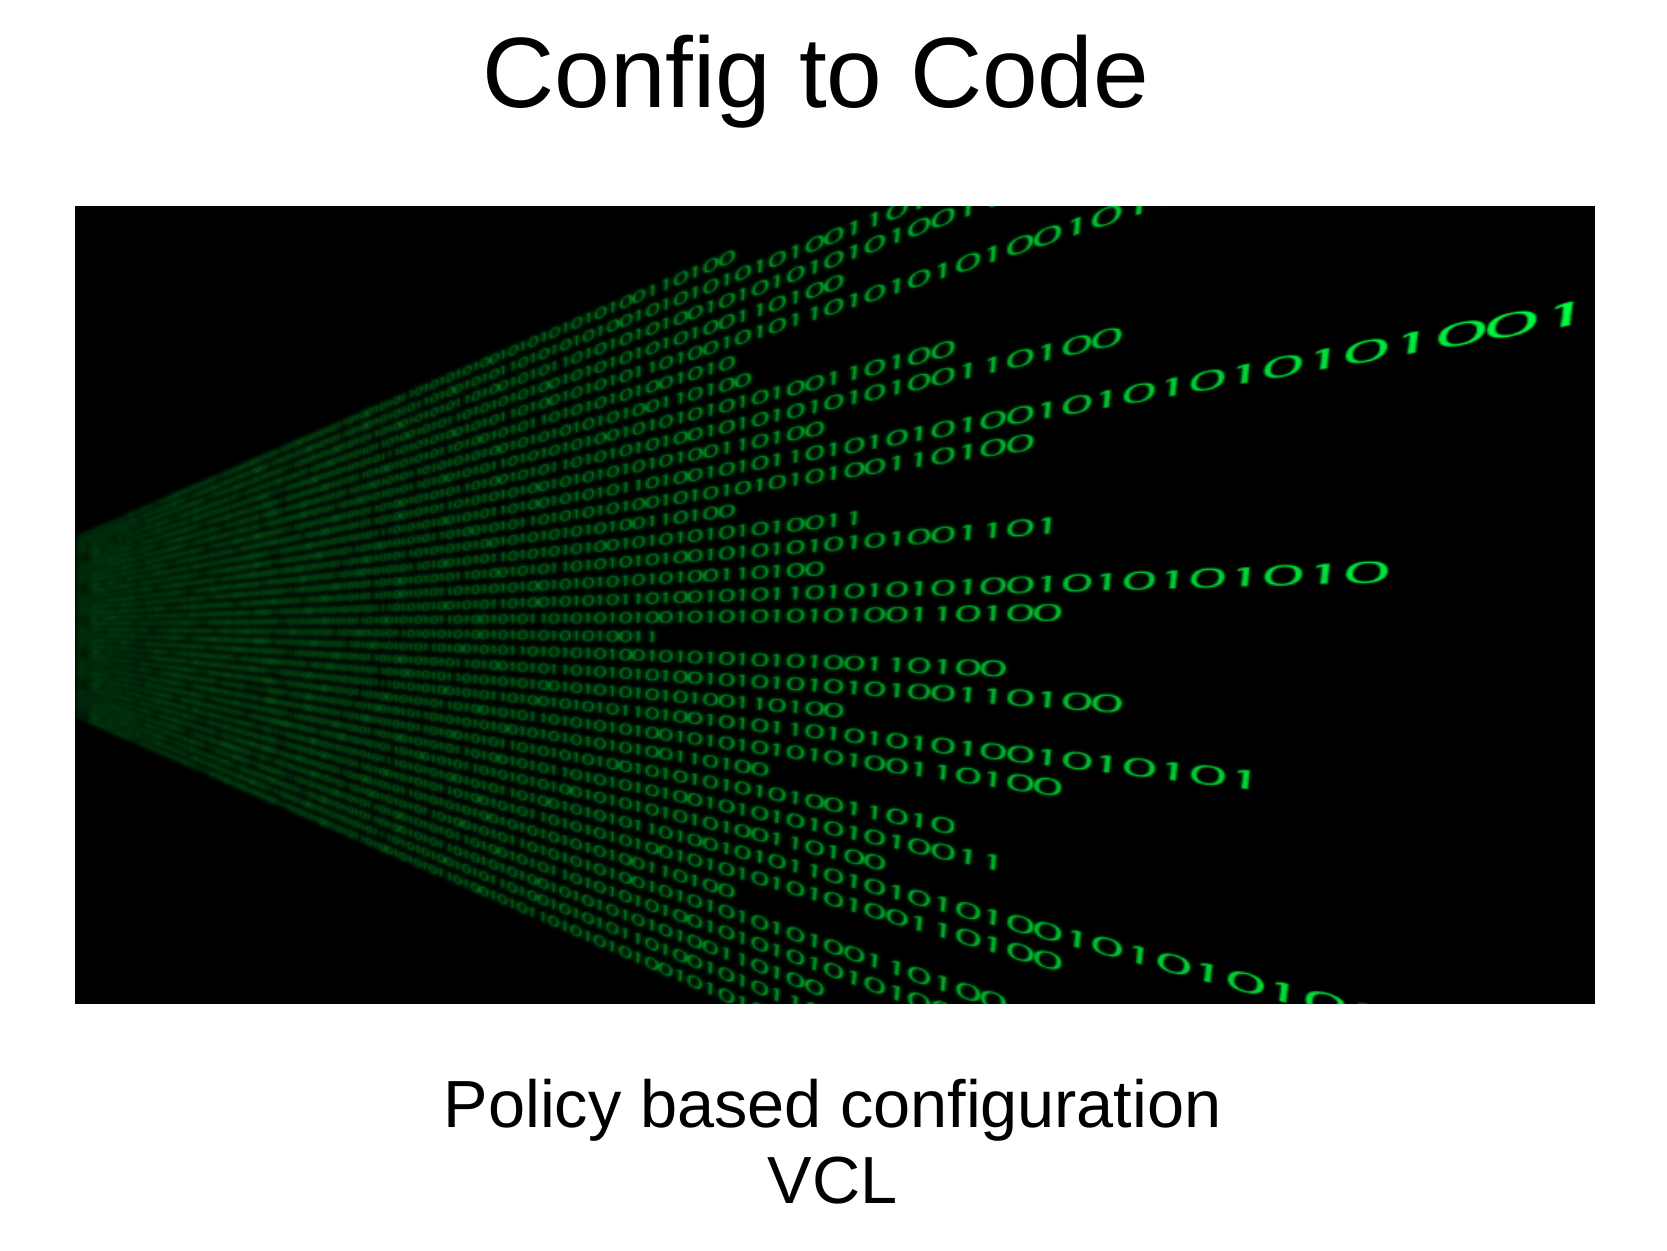

# Config to Code
Policy based configuration
VCL